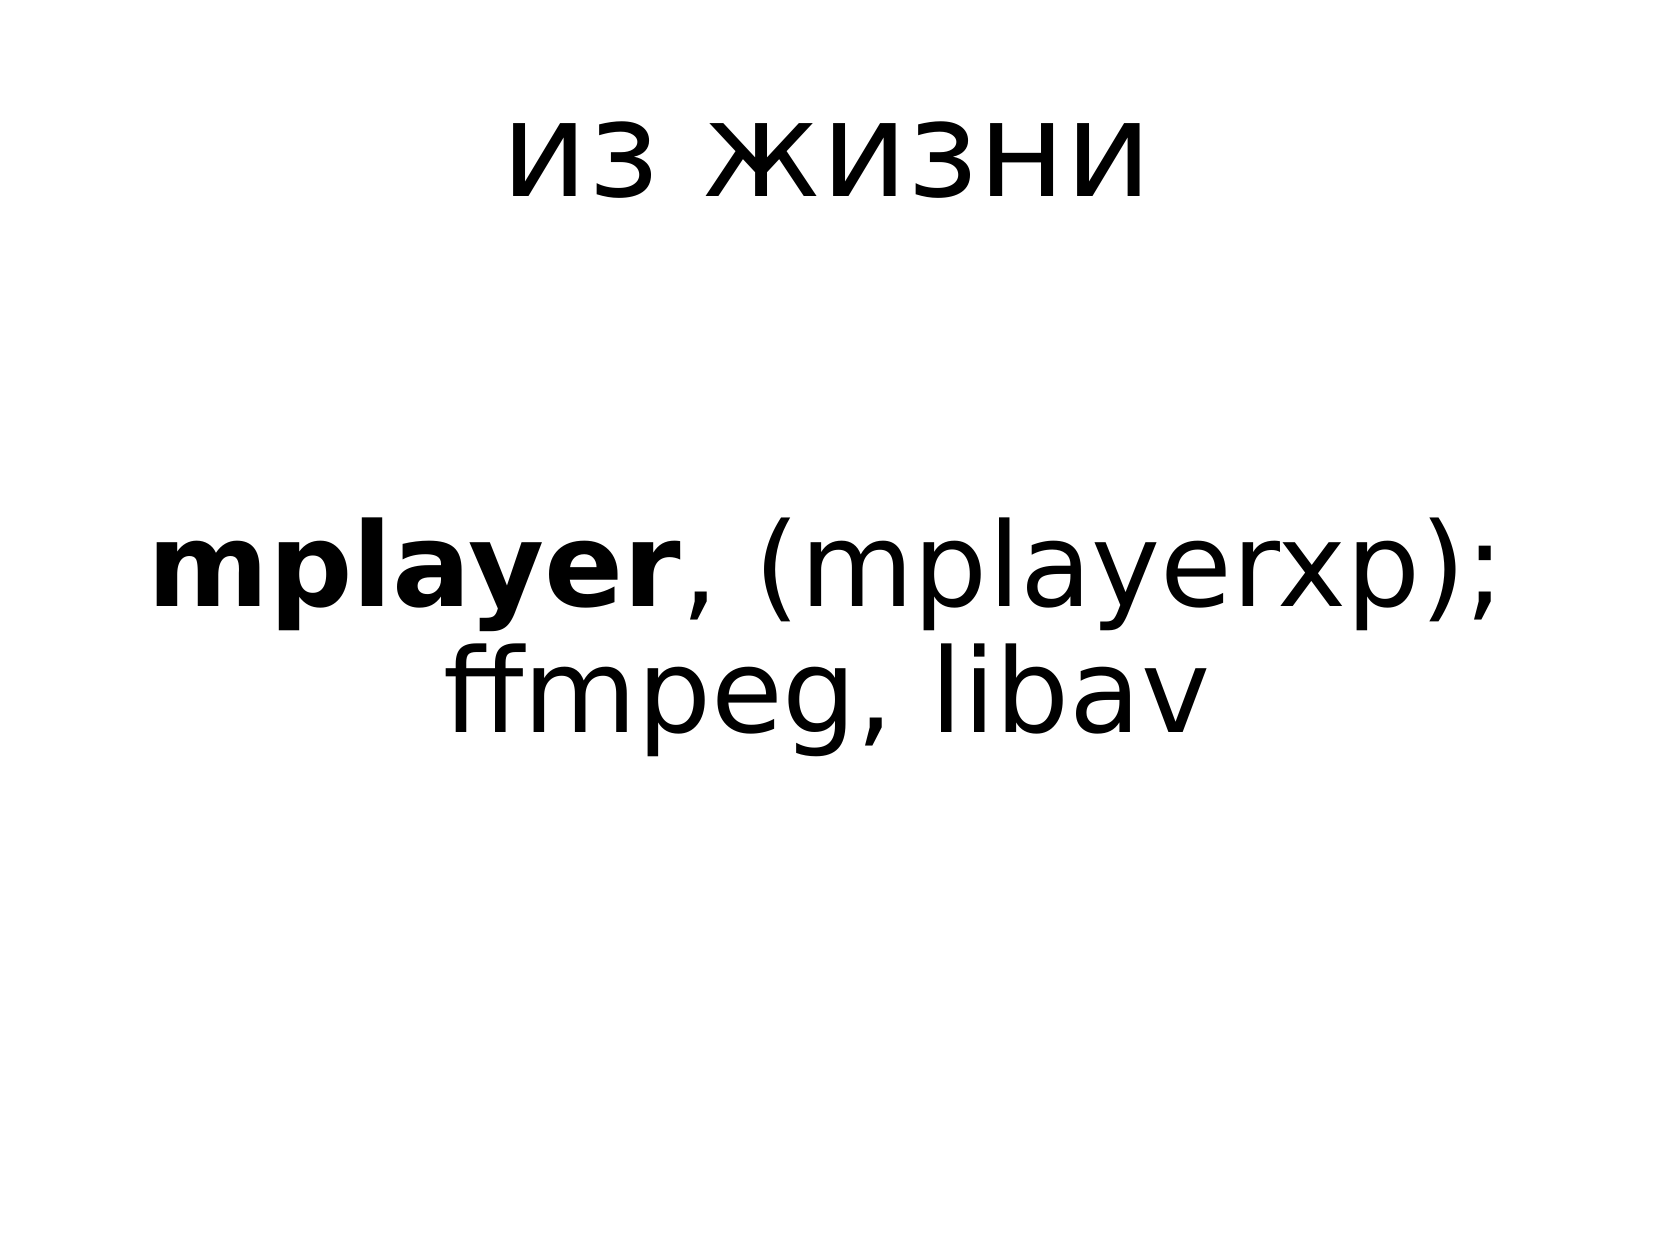

# из жизни
mplayer, (mplayerxp);
ffmpeg, libav